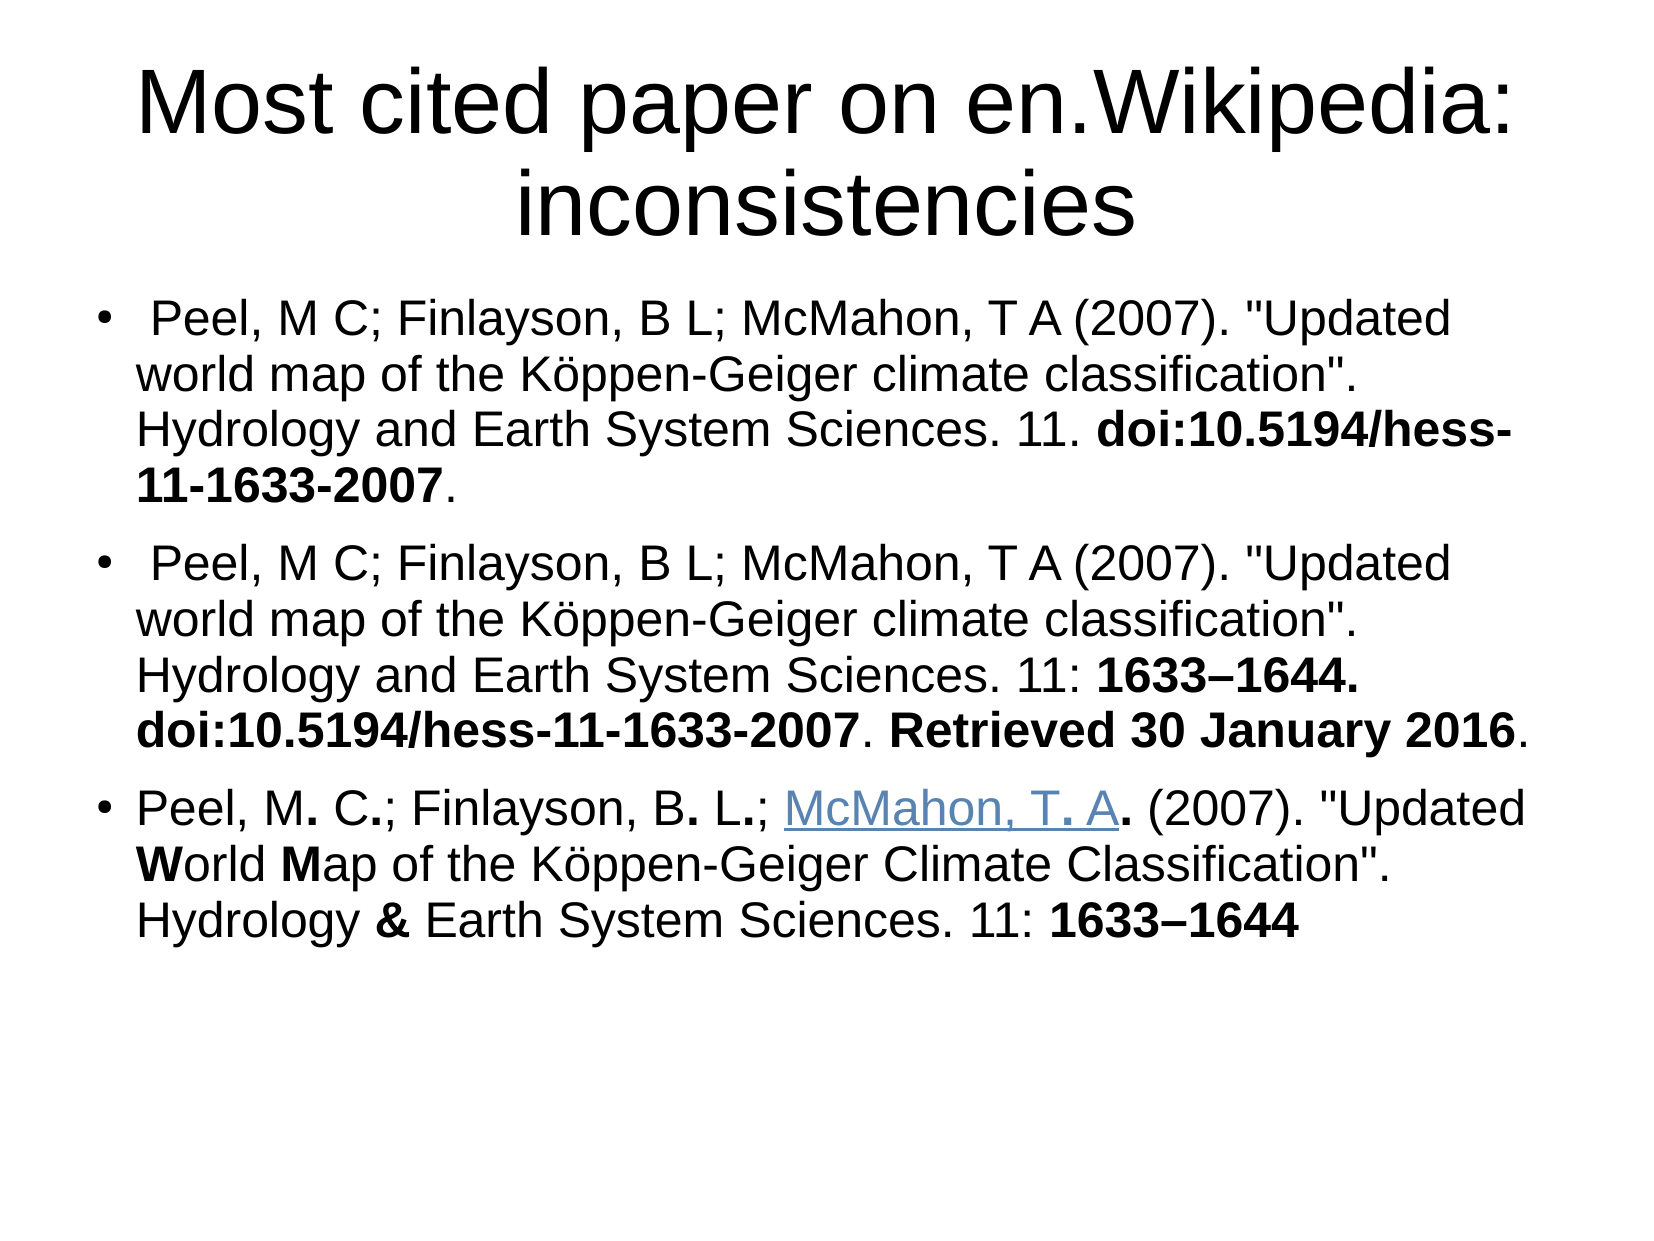

# Most cited paper on en.Wikipedia: inconsistencies
 Peel, M C; Finlayson, B L; McMahon, T A (2007). "Updated world map of the Köppen-Geiger climate classification". Hydrology and Earth System Sciences. 11. doi:10.5194/hess-11-1633-2007.
 Peel, M C; Finlayson, B L; McMahon, T A (2007). "Updated world map of the Köppen-Geiger climate classification". Hydrology and Earth System Sciences. 11: 1633–1644. doi:10.5194/hess-11-1633-2007. Retrieved 30 January 2016.
Peel, M. C.; Finlayson, B. L.; McMahon, T. A. (2007). "Updated World Map of the Köppen-Geiger Climate Classification". Hydrology & Earth System Sciences. 11: 1633–1644